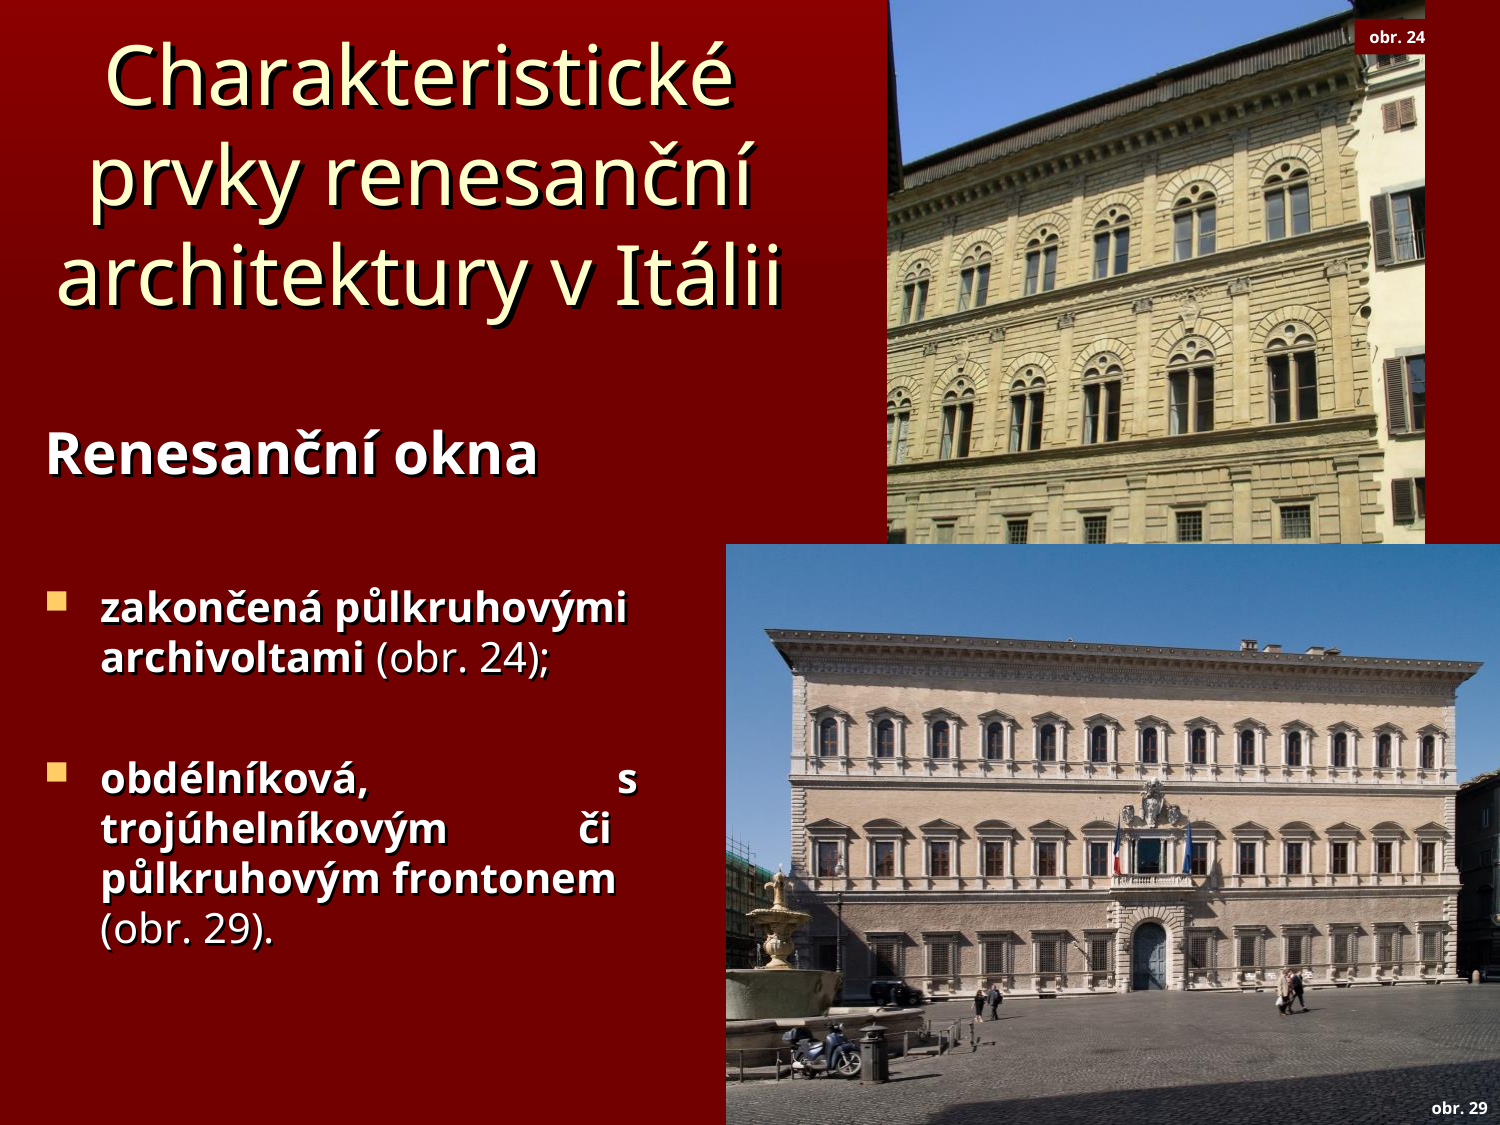

# Charakteristické prvky renesanční architektury v Itálii
obr. 24
Renesanční okna
zakončená půlkruhovými archivoltami (obr. 24);
obdélníková, s trojúhelníkovým či půlkruhovým frontonem (obr. 29).
obr. 29